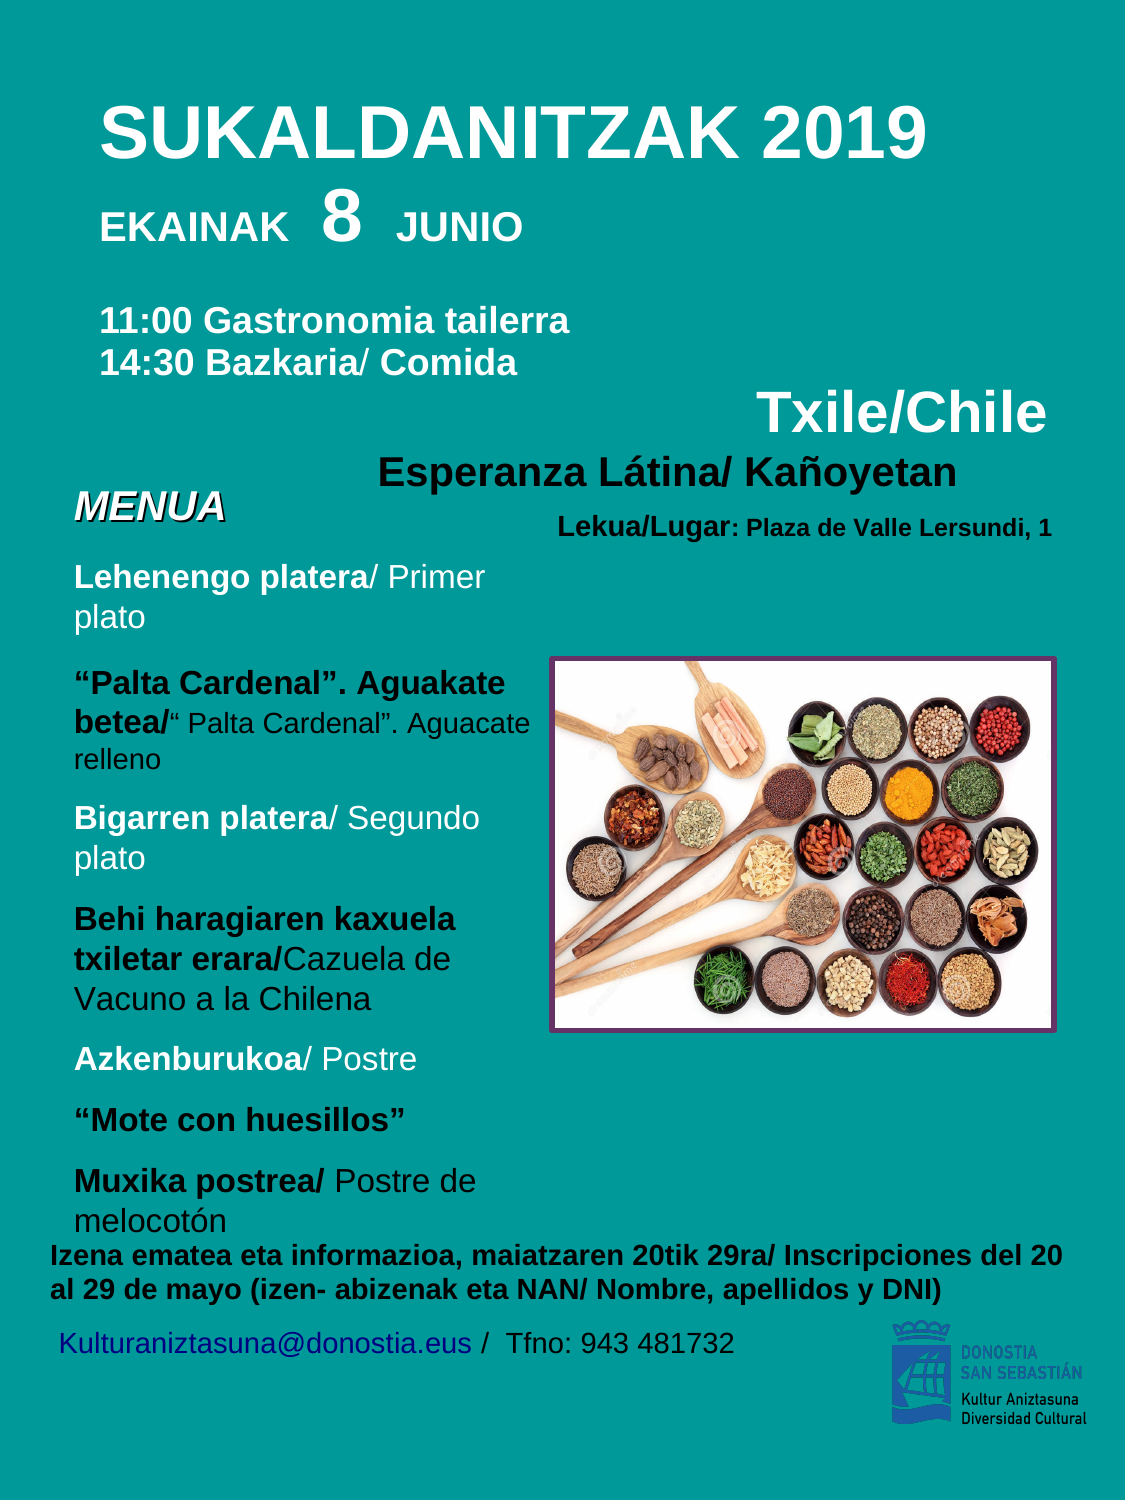

# SUKALDANITZAK 2019 EKAINAK 8 JUNIO 11:00 Gastronomia tailerra 14:30 Bazkaria/ Comida
Txile/Chile
 Esperanza Látina/ Kañoyetan 			Lekua/Lugar: Plaza de Valle Lersundi, 1
MENUA
Lehenengo platera/ Primer plato
“Palta Cardenal”. Aguakate betea/“ Palta Cardenal”. Aguacate relleno
Bigarren platera/ Segundo plato
Behi haragiaren kaxuela txiletar erara/Cazuela de Vacuno a la Chilena
Azkenburukoa/ Postre
“Mote con huesillos”
Muxika postrea/ Postre de melocotón
Izena ematea eta informazioa, maiatzaren 20tik 29ra/ Inscripciones del 20 al 29 de mayo (izen- abizenak eta NAN/ Nombre, apellidos y DNI)
 Kulturaniztasuna@donostia.eus / Tfno: 943 481732